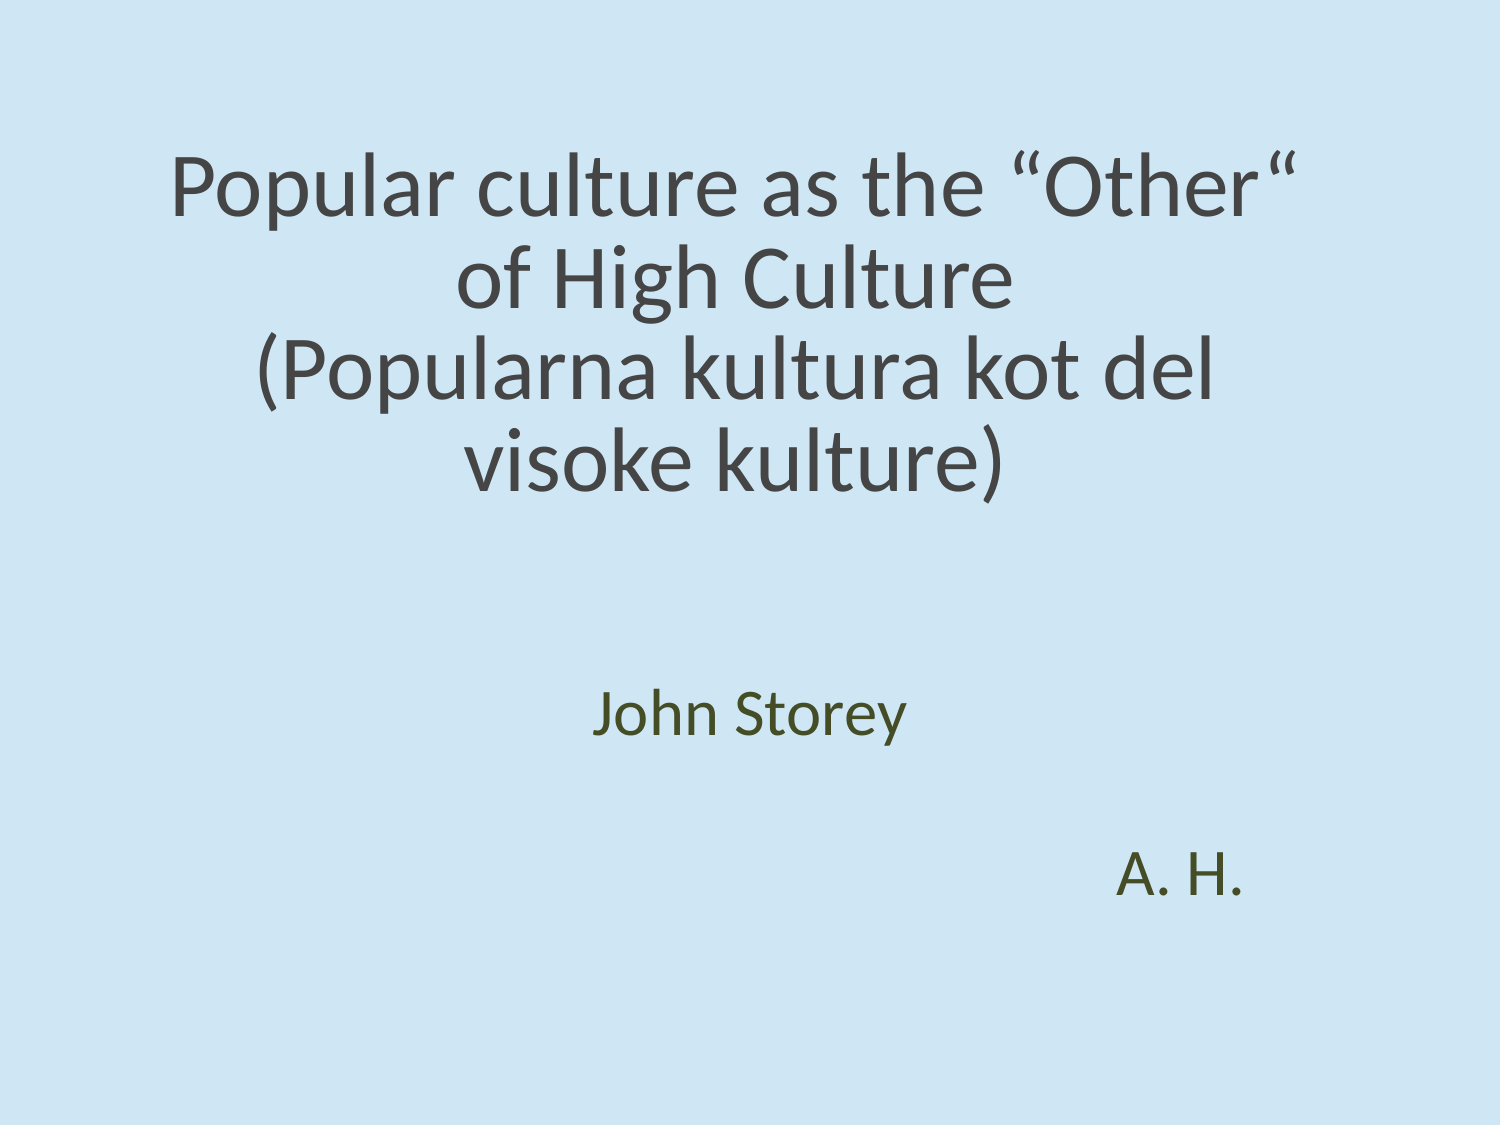

# Popular culture as the “Other“ of High Culture (Popularna kultura kot del visoke kulture)
John Storey
A. H.